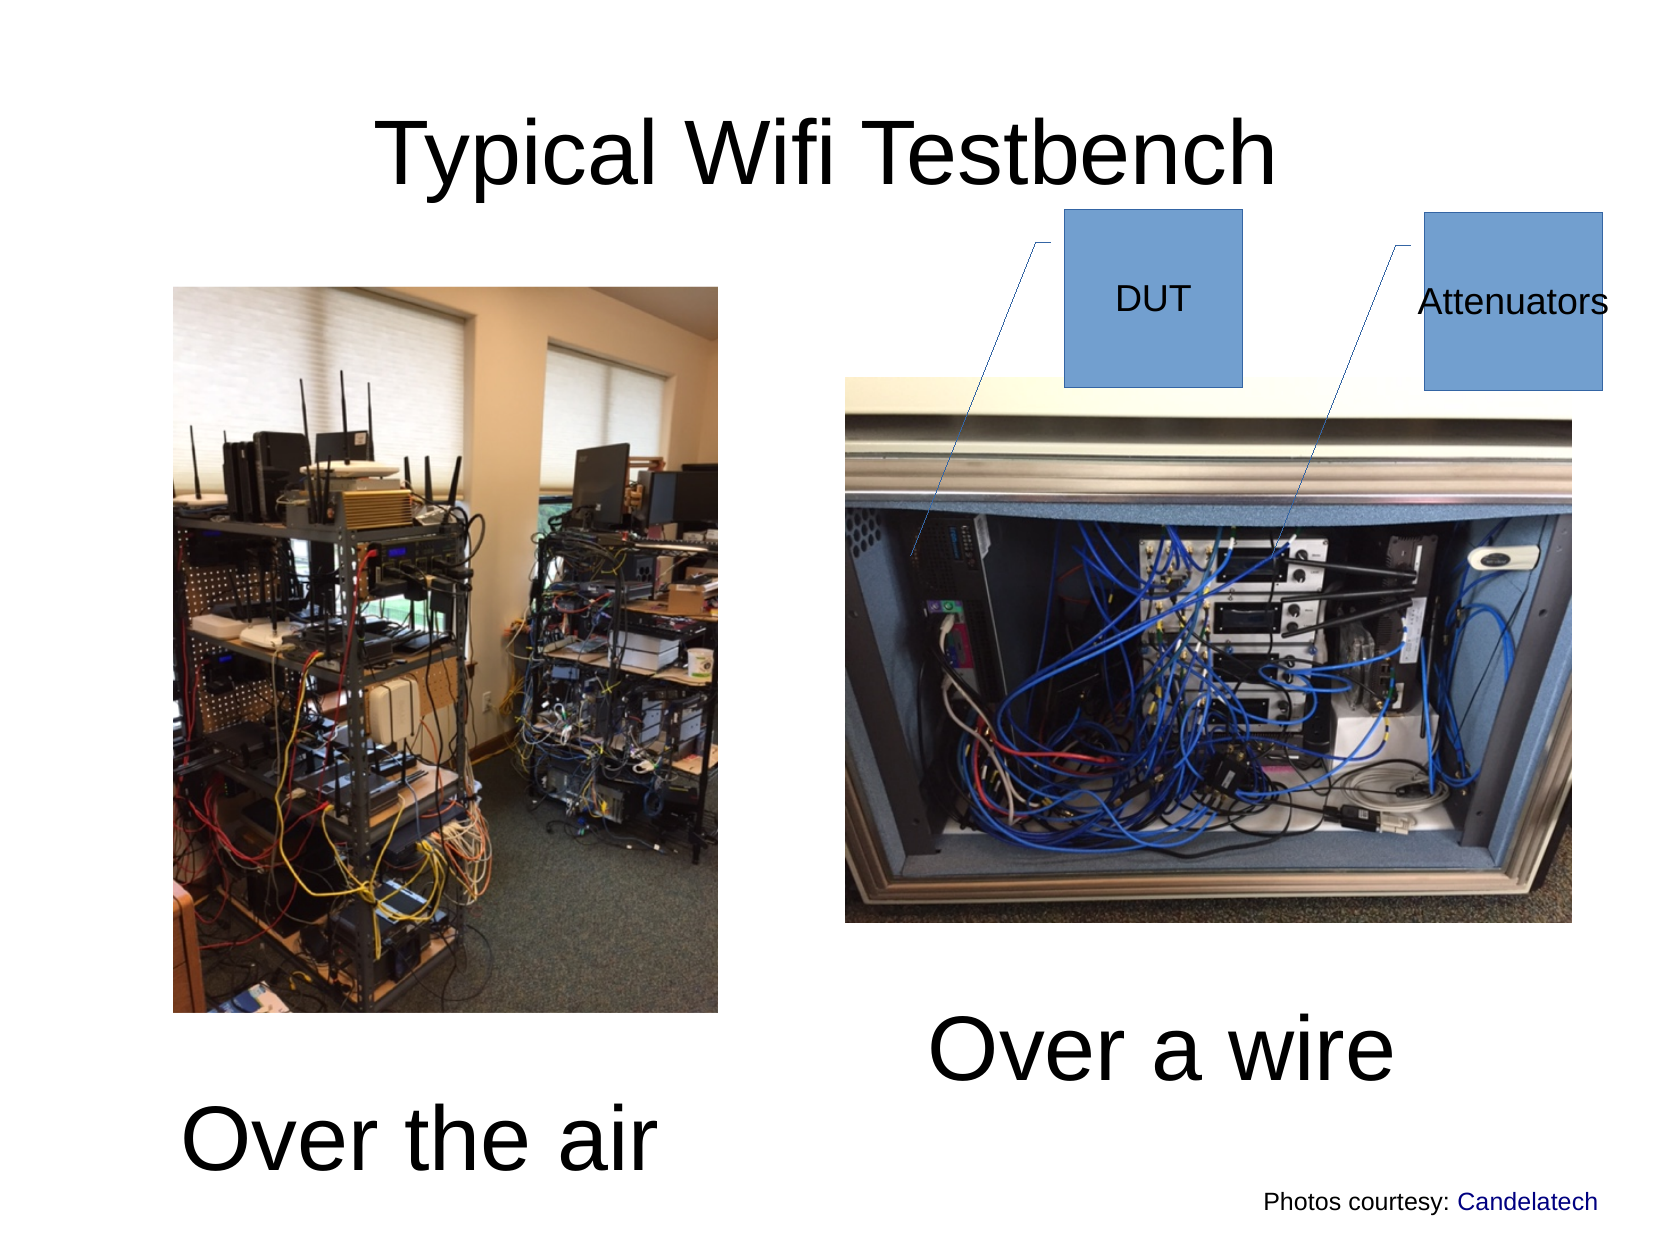

# Typical Wifi Testbench
DUT
Attenuators
Over a wire
Over the air
Photos courtesy: Candelatech